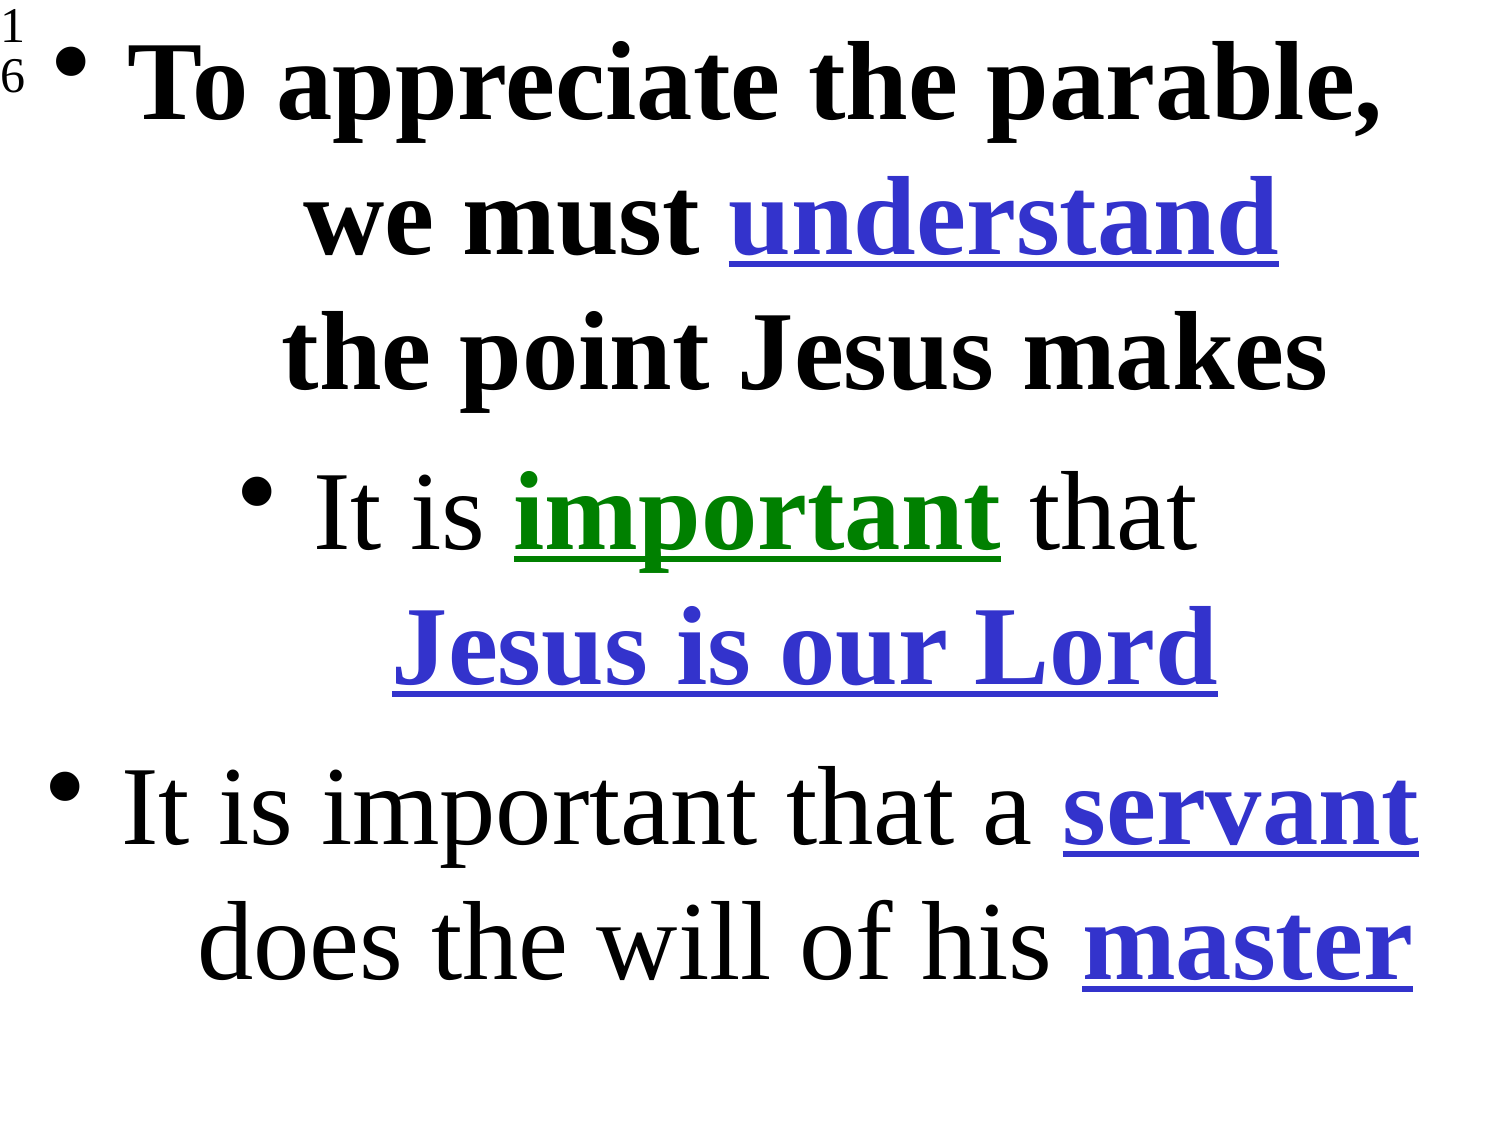

To appreciate the parable,
we must understand
the point Jesus makes
It is important that
Jesus is our Lord
It is important that a servant does the will of his master